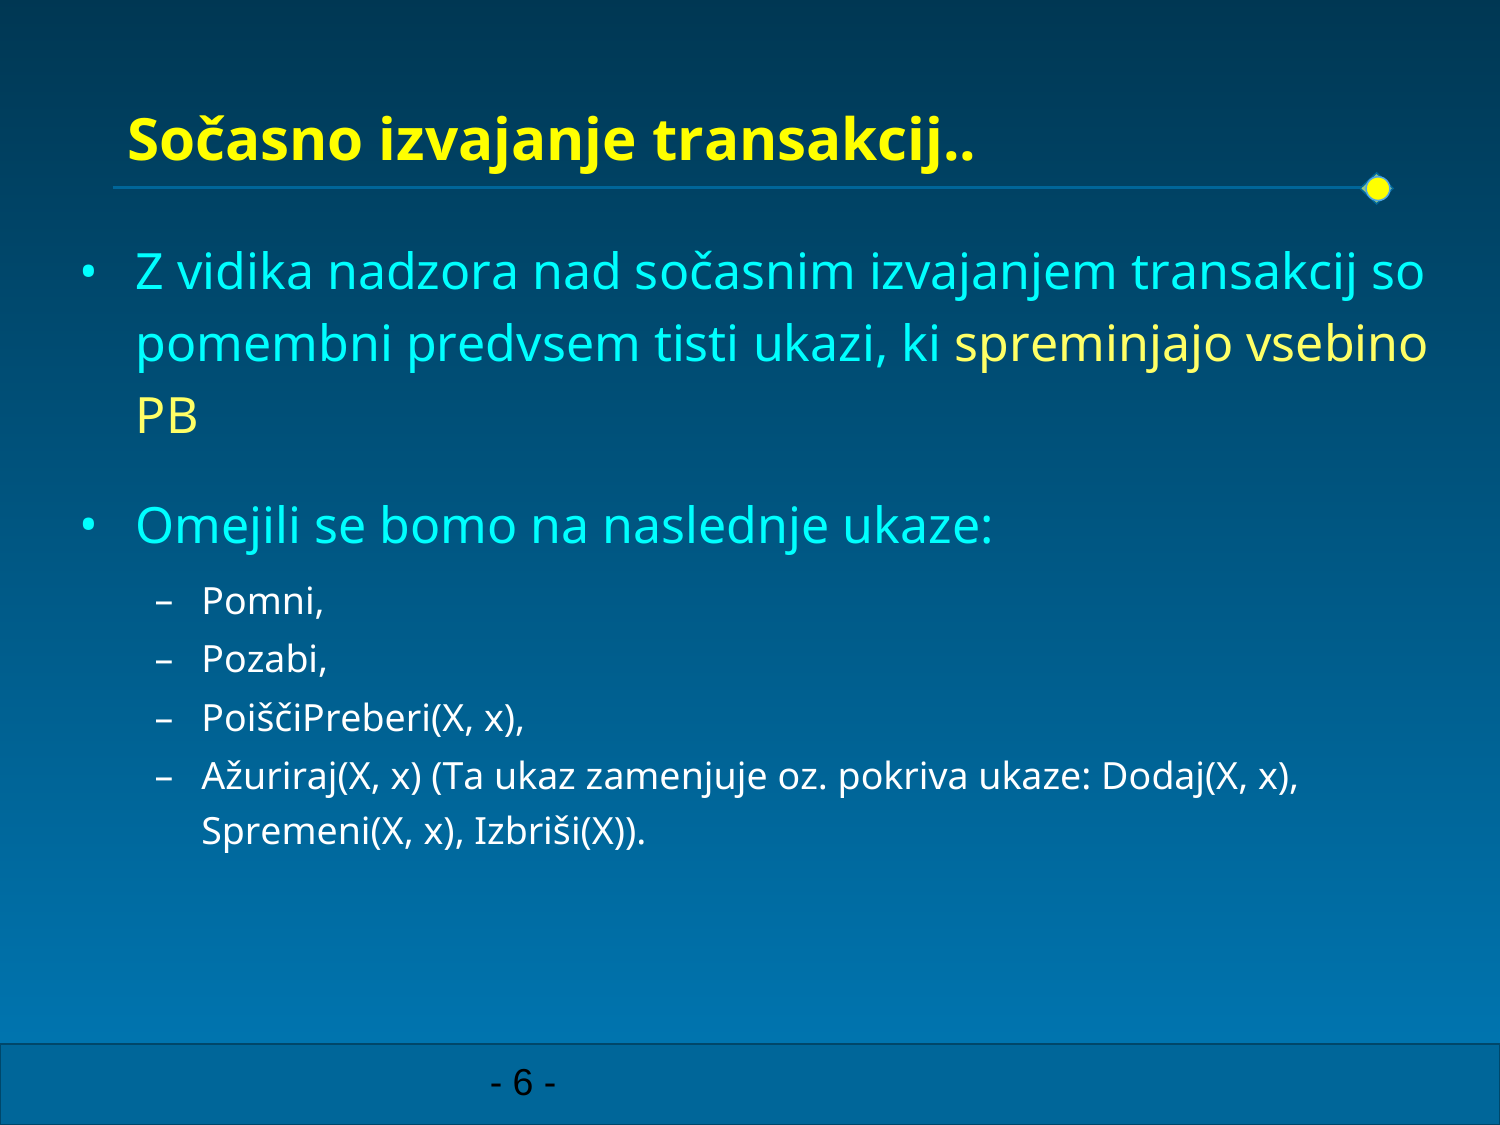

# Sočasno izvajanje transakcij..
Z vidika nadzora nad sočasnim izvajanjem transakcij so pomembni predvsem tisti ukazi, ki spreminjajo vsebino PB
Omejili se bomo na naslednje ukaze:
Pomni,
Pozabi,
PoiščiPreberi(X, x),
Ažuriraj(X, x) (Ta ukaz zamenjuje oz. pokriva ukaze: Dodaj(X, x), Spremeni(X, x), Izbriši(X)).